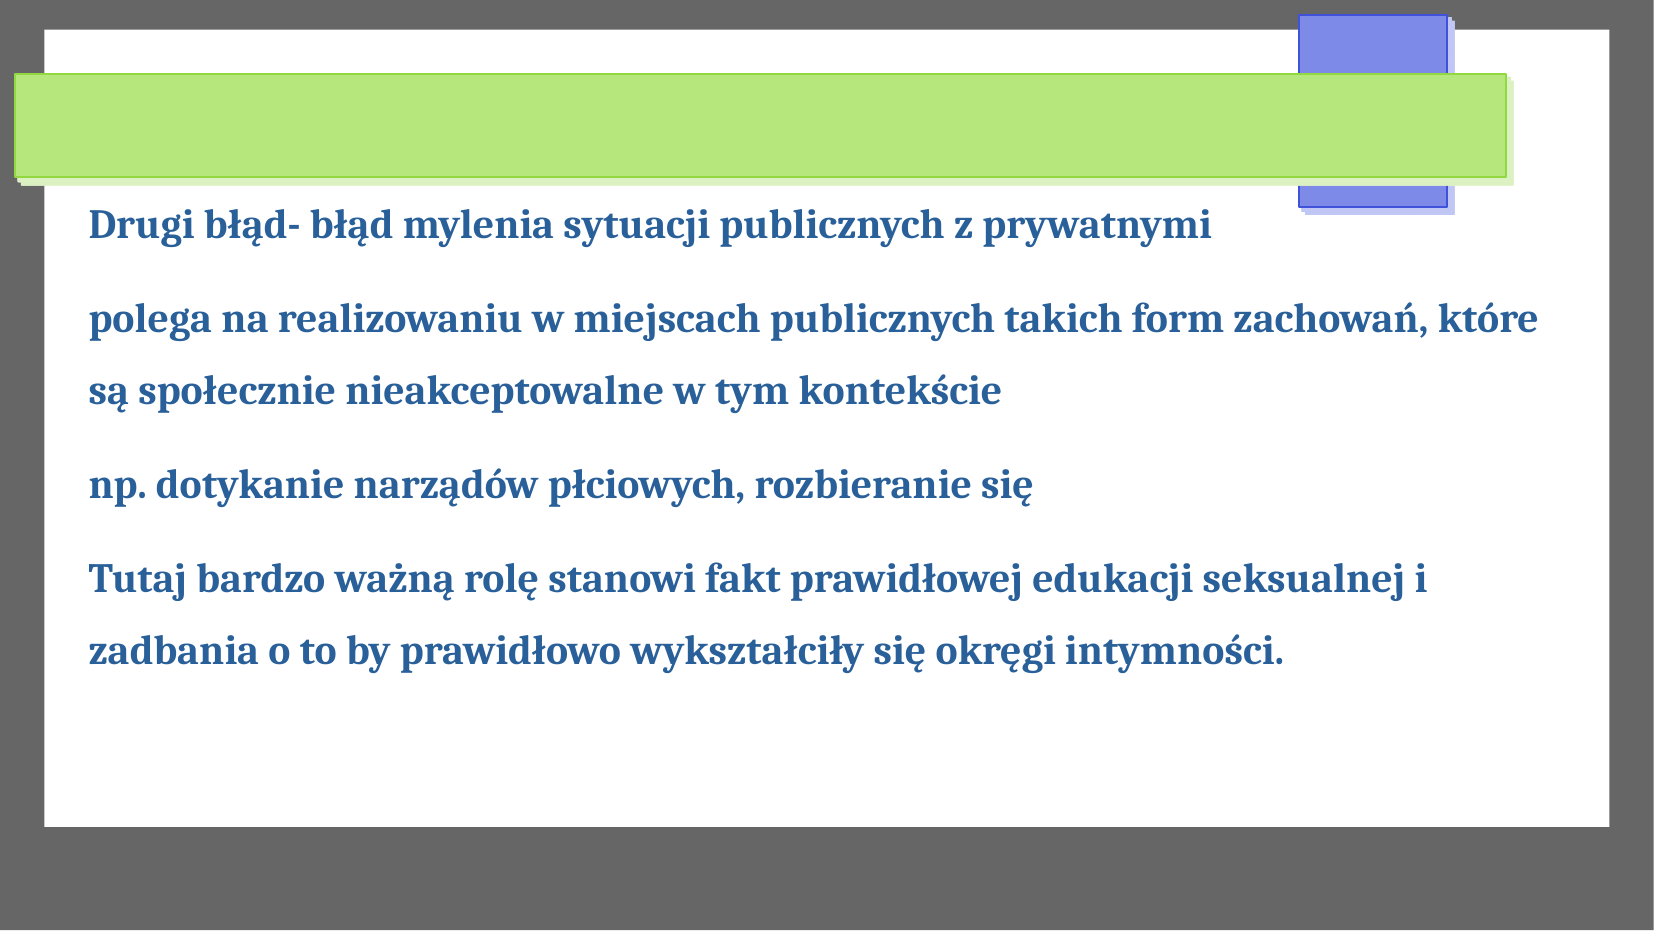

# Drugi błąd- błąd mylenia sytuacji publicznych z prywatnymi
polega na realizowaniu w miejscach publicznych takich form zachowań, które są społecznie nieakceptowalne w tym kontekście
np. dotykanie narządów płciowych, rozbieranie się
Tutaj bardzo ważną rolę stanowi fakt prawidłowej edukacji seksualnej i zadbania o to by prawidłowo wykształciły się okręgi intymności.